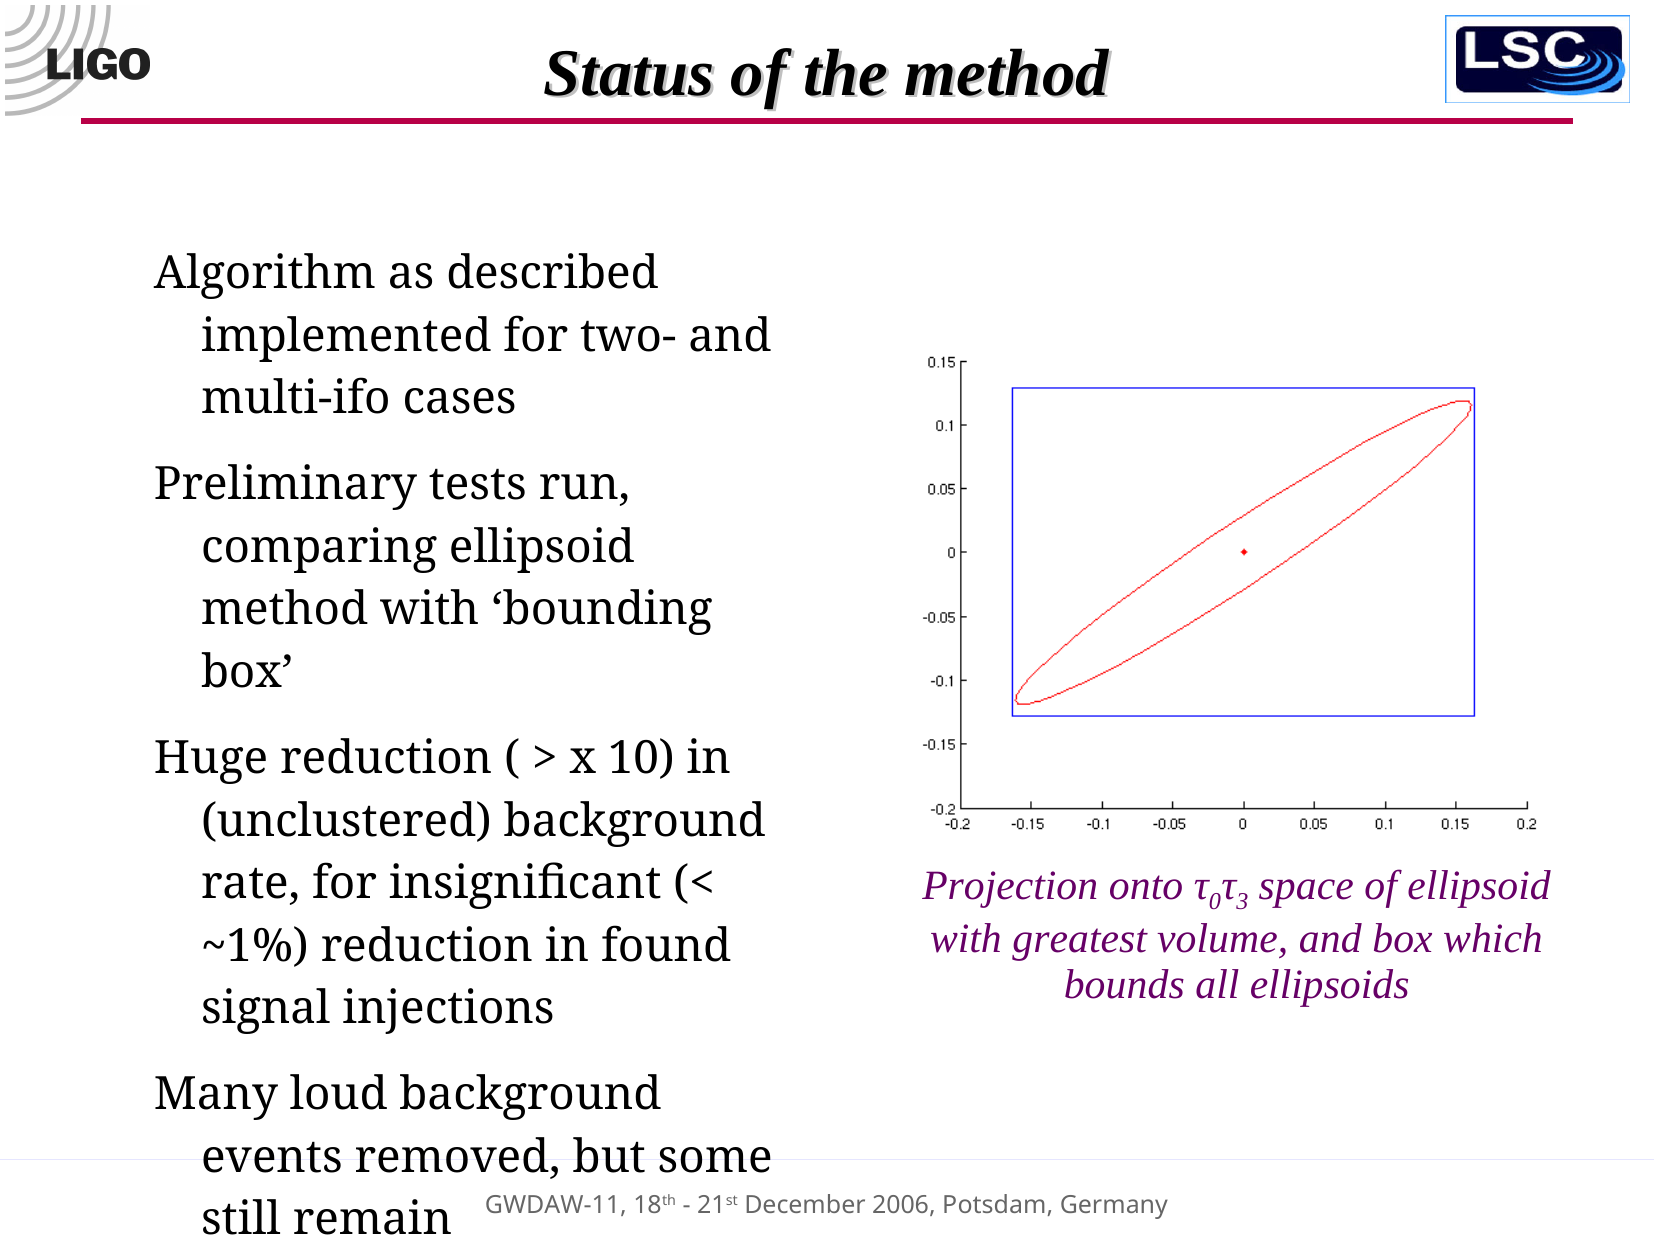

# Status of the method
Algorithm as described implemented for two- and multi-ifo cases
Preliminary tests run, comparing ellipsoid method with ‘bounding box’
Huge reduction ( > x 10) in (unclustered) background rate, for insignificant (< ~1%) reduction in found signal injections
Many loud background events removed, but some still remain
Projection onto τ0τ3 space of ellipsoid with greatest volume, and box which bounds all ellipsoids